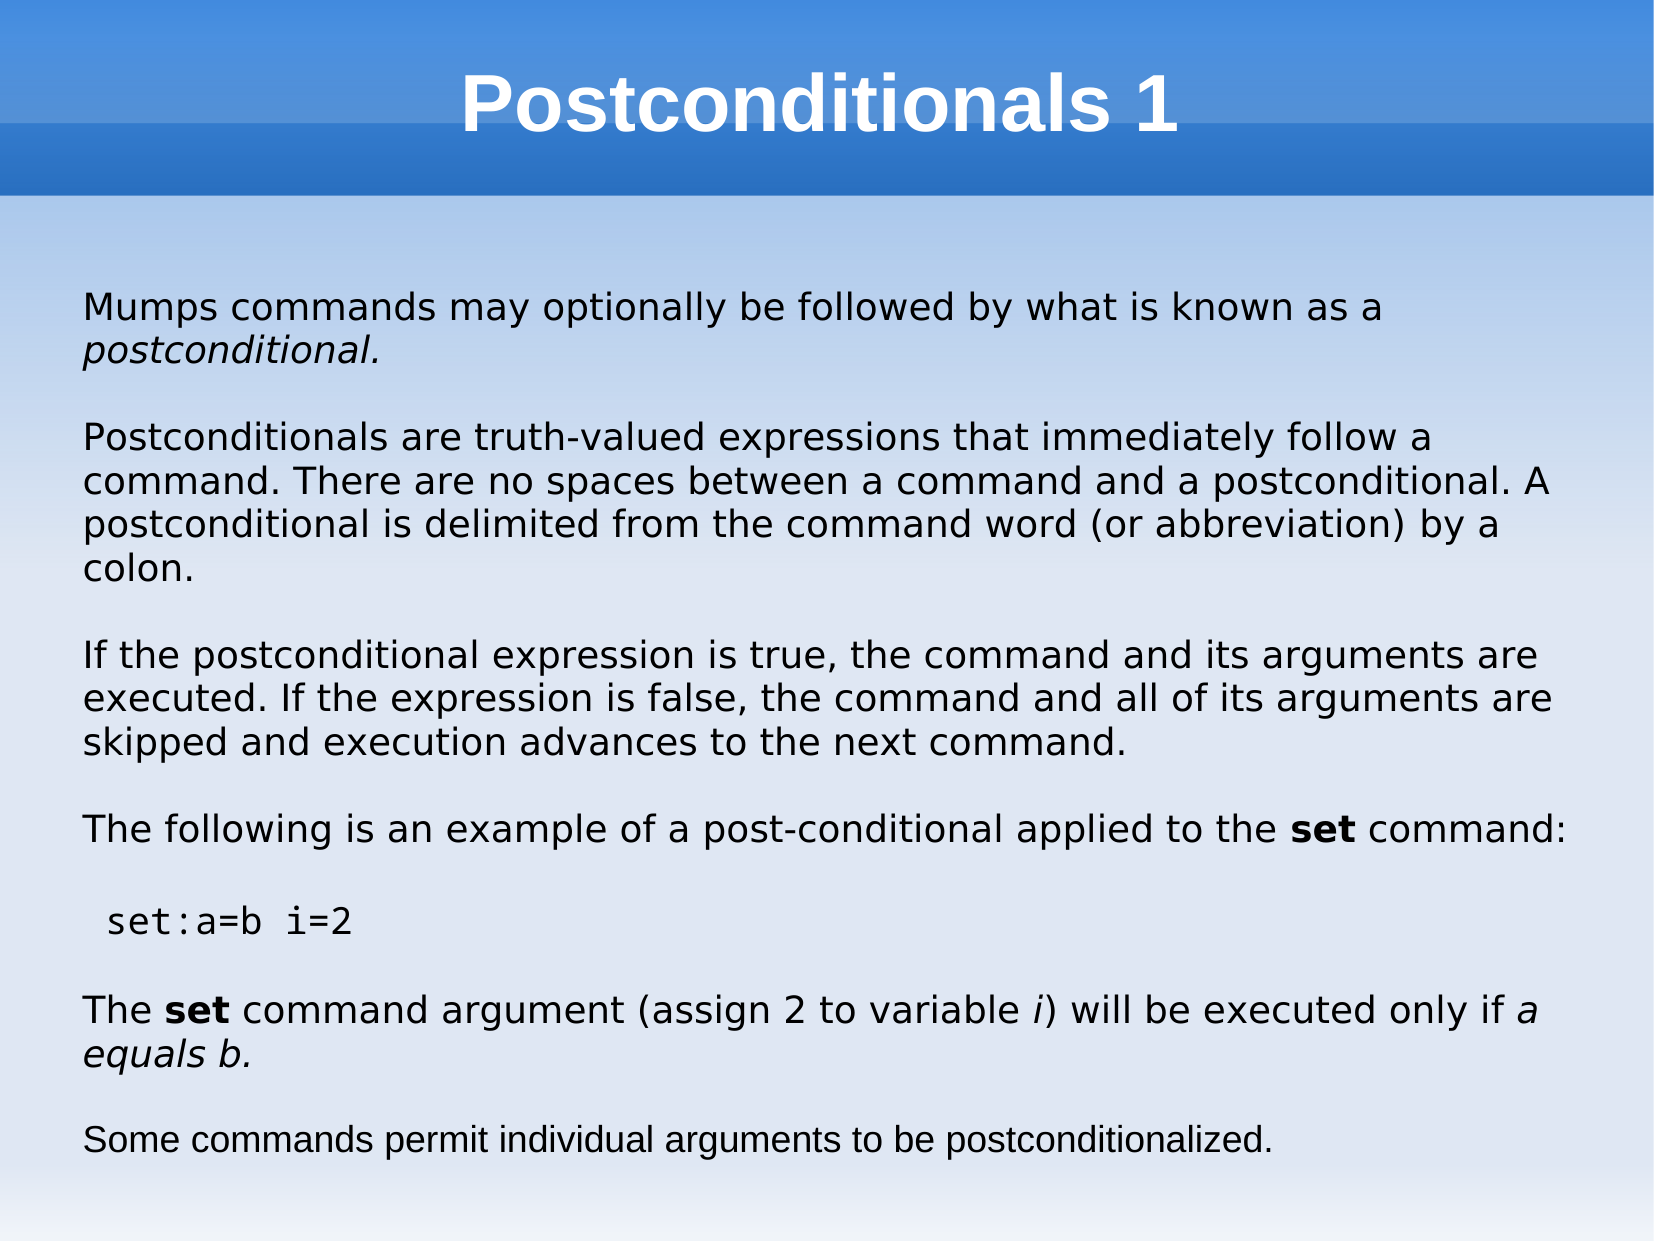

# Postconditionals 1
Mumps commands may optionally be followed by what is known as a postconditional.
Postconditionals are truth-valued expressions that immediately follow a command. There are no spaces between a command and a postconditional. A postconditional is delimited from the command word (or abbreviation) by a colon.
If the postconditional expression is true, the command and its arguments are executed. If the expression is false, the command and all of its arguments are skipped and execution advances to the next command.
The following is an example of a post-conditional applied to the set command:
 set:a=b i=2
The set command argument (assign 2 to variable i) will be executed only if a equals b.
Some commands permit individual arguments to be postconditionalized.